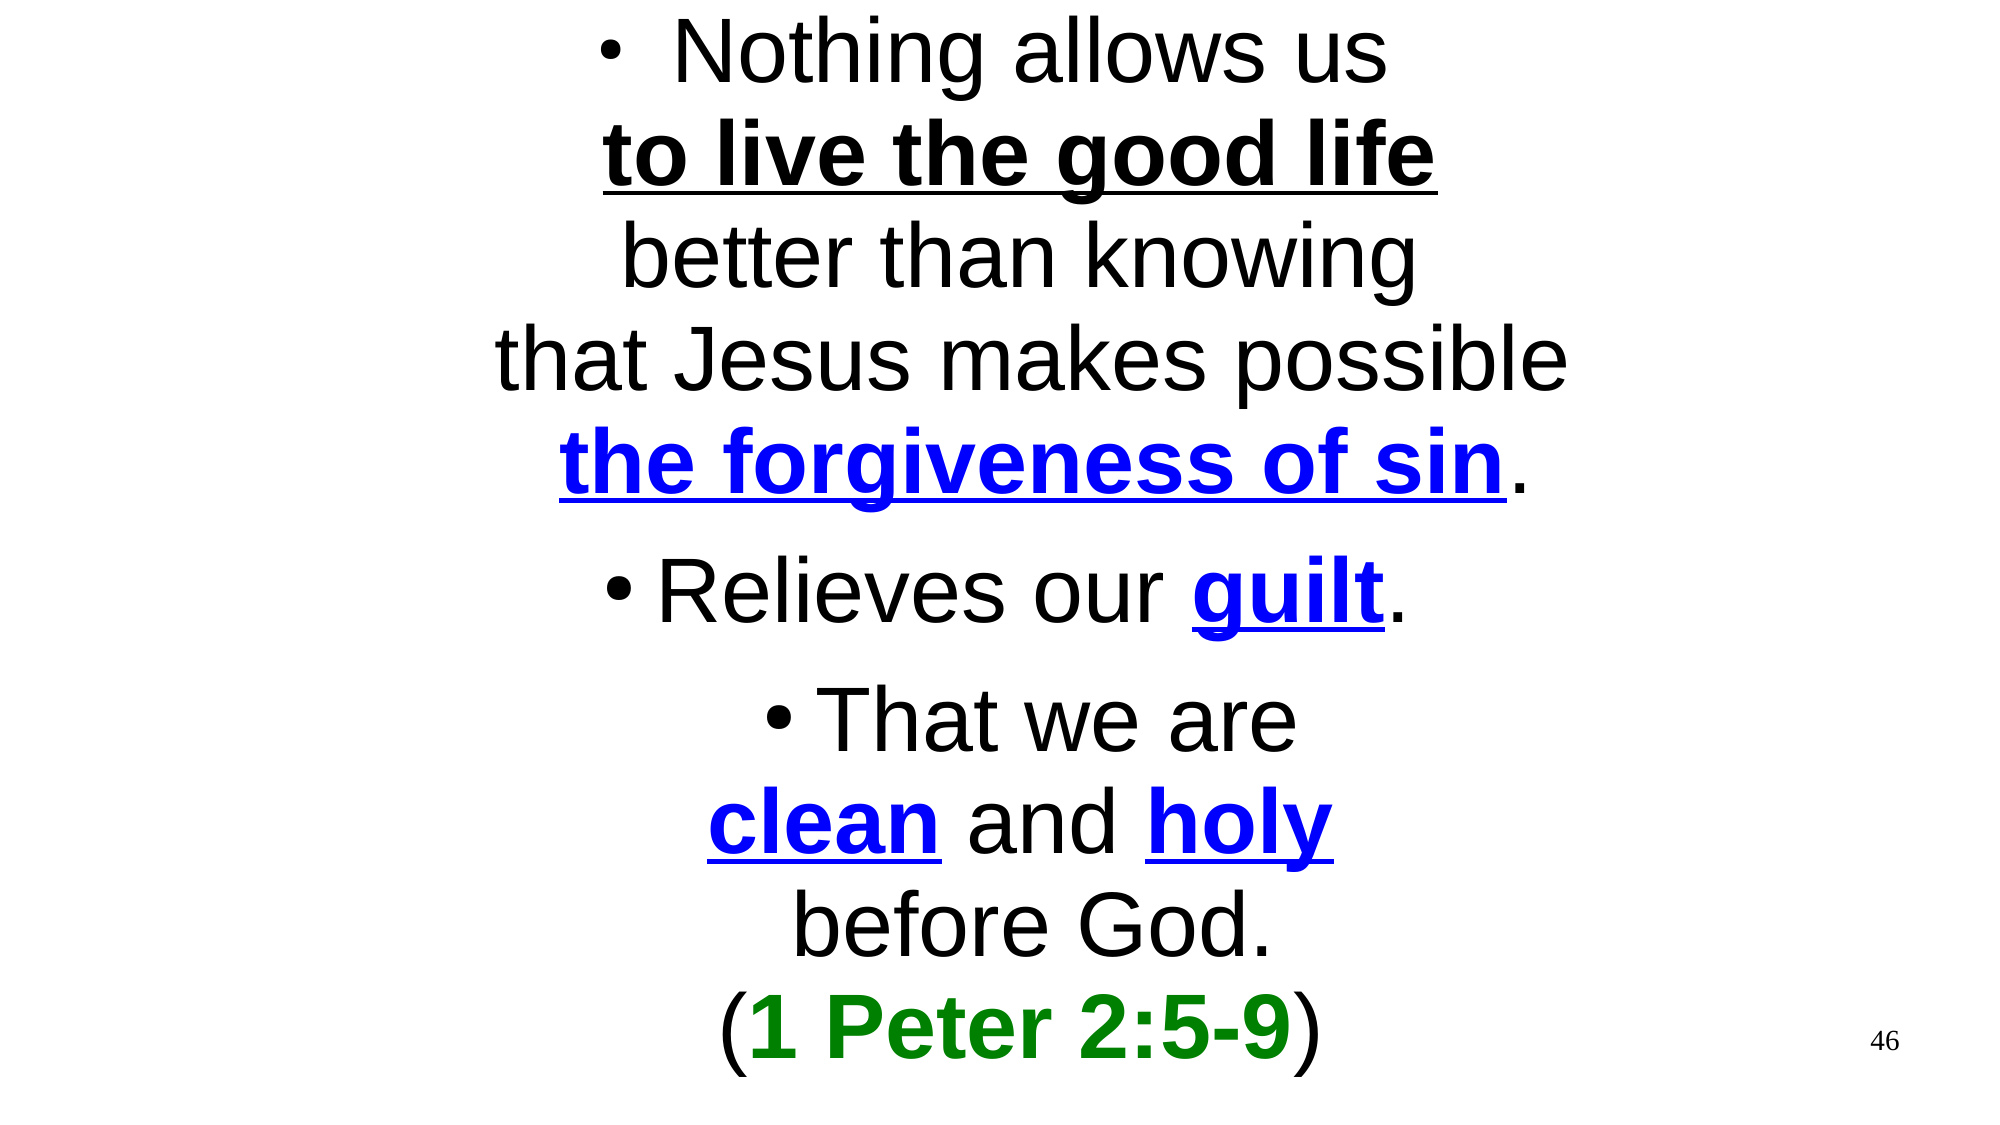

# Nothing allows us to live the good life better than knowing that Jesus makes possible the forgiveness of sin.
Relieves our guilt.
That we are
clean and holy
before God.
(1 Peter 2:5-9)
46